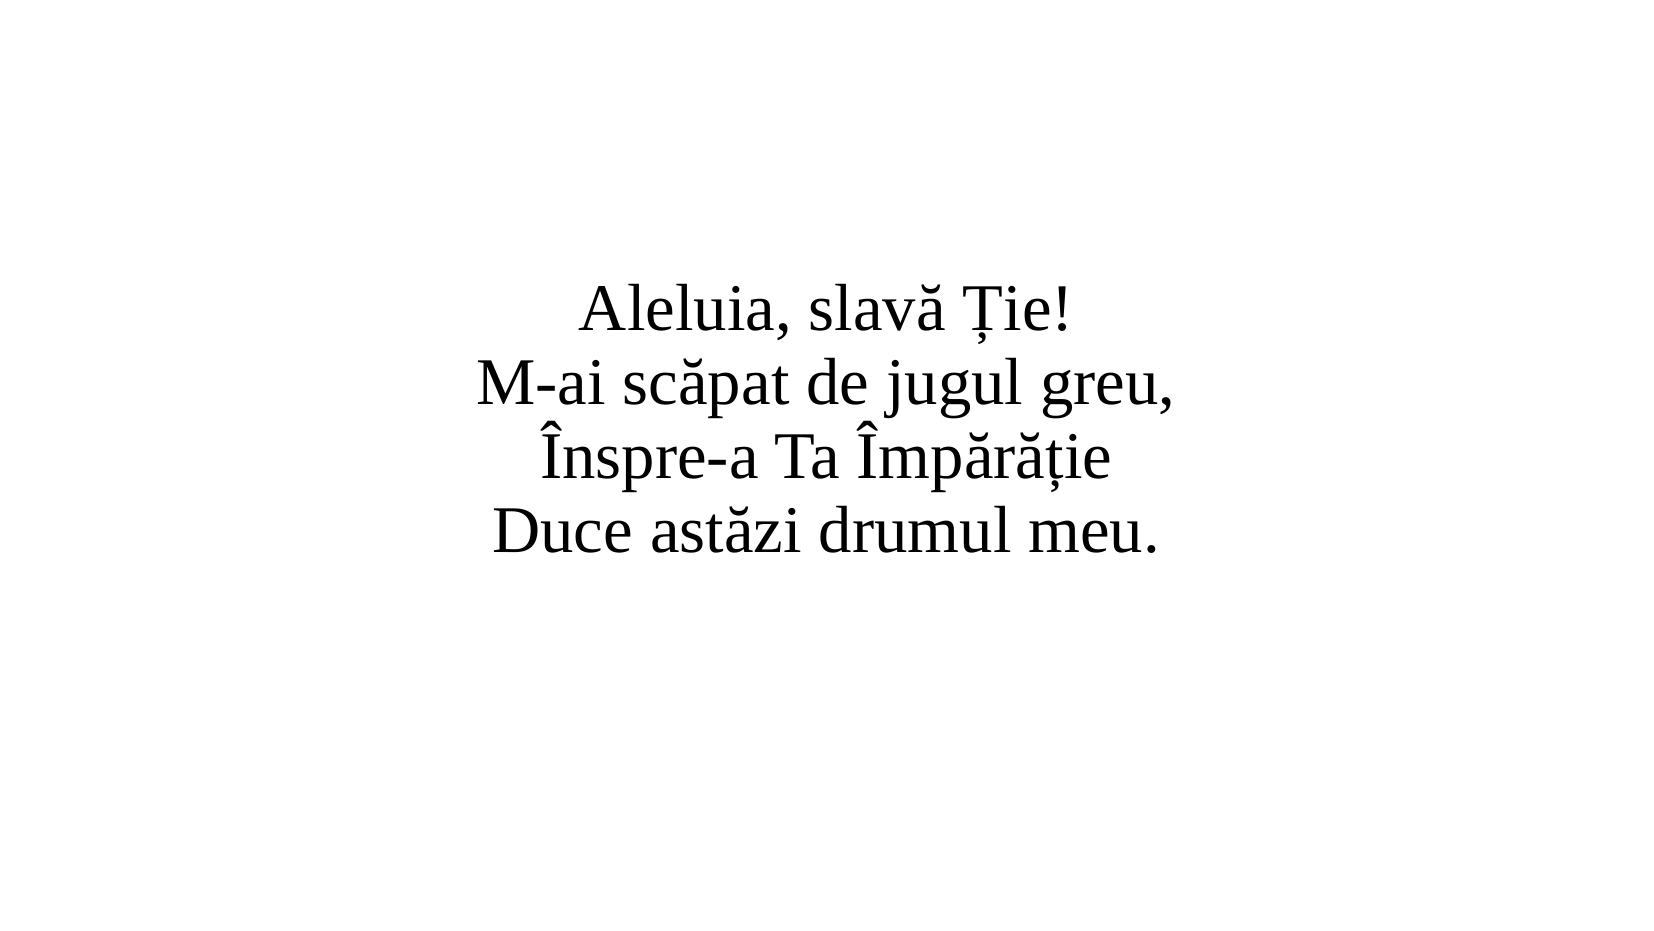

# Aleluia, slavă Ție!
M-ai scăpat de jugul greu,
Înspre-a Ta Împărăție
Duce astăzi drumul meu.